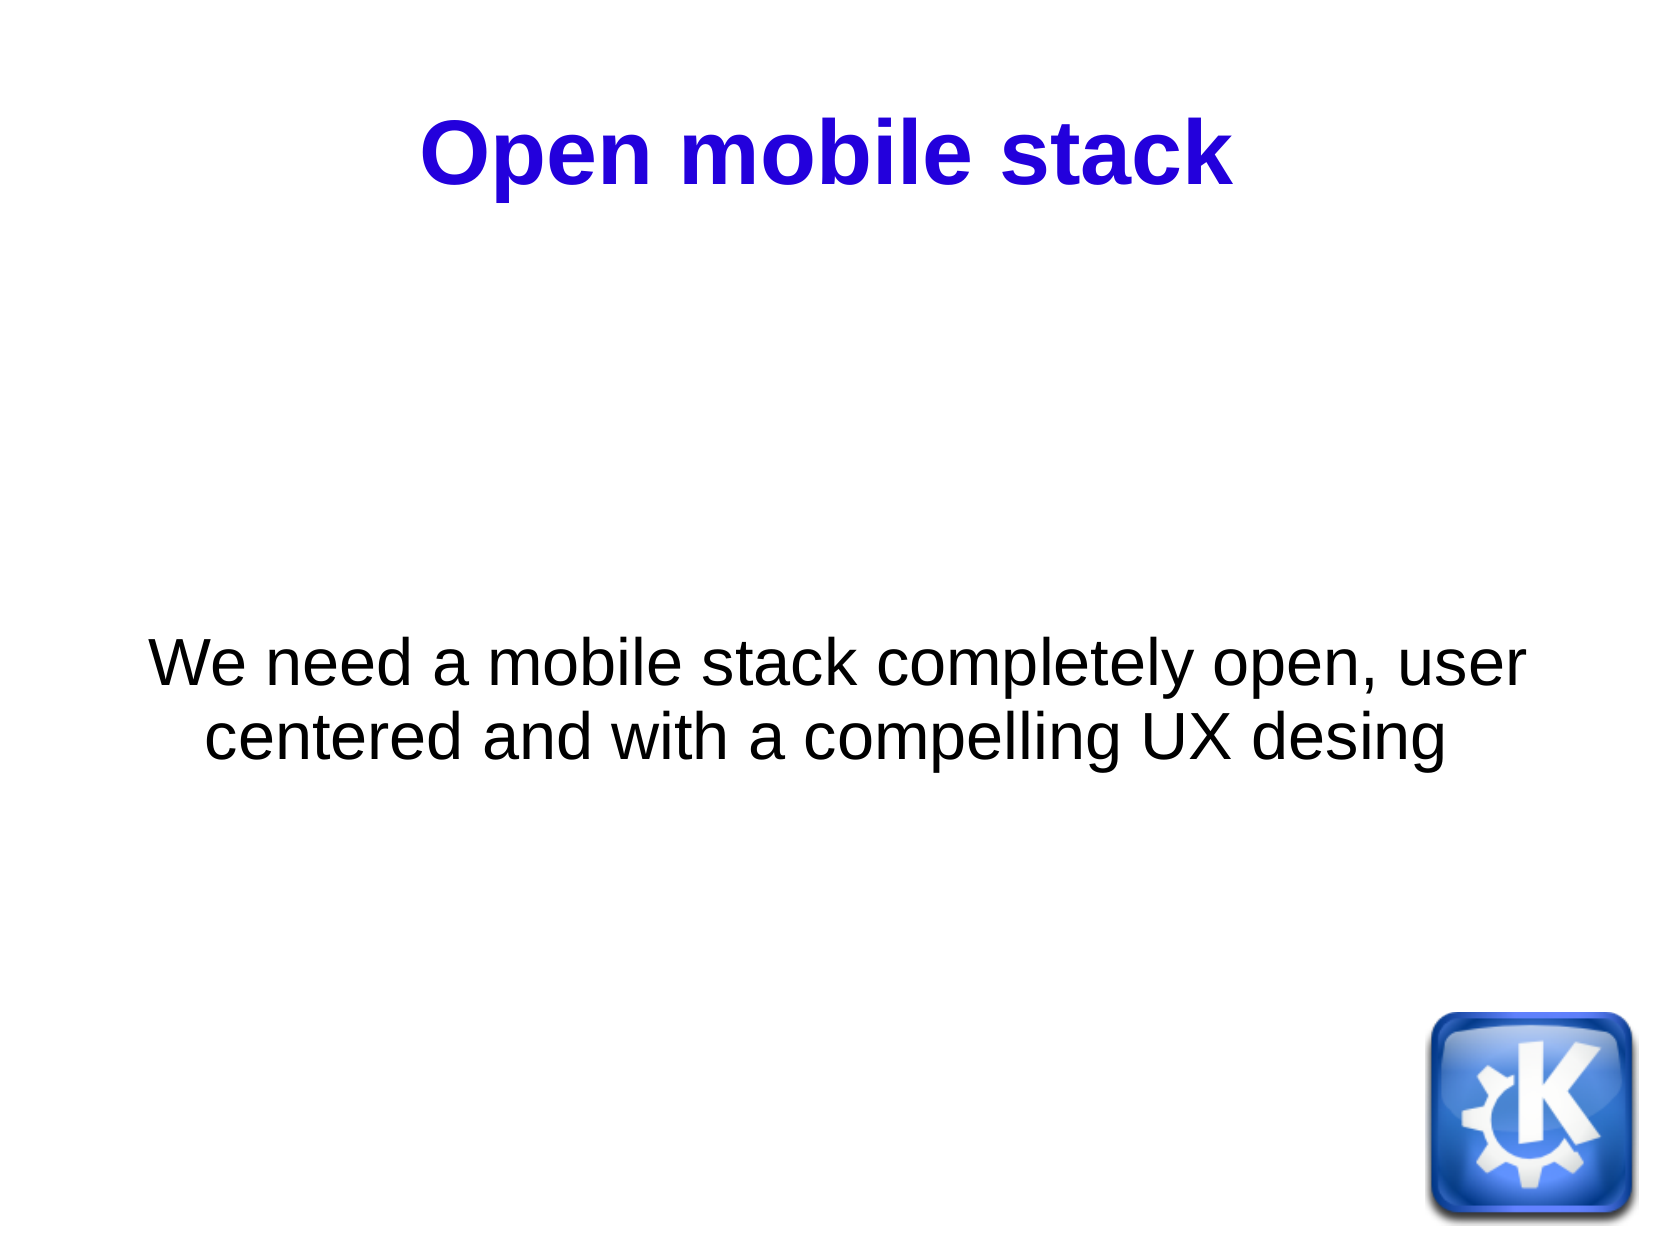

# Open mobile stack
We need a mobile stack completely open, user centered and with a compelling UX desing